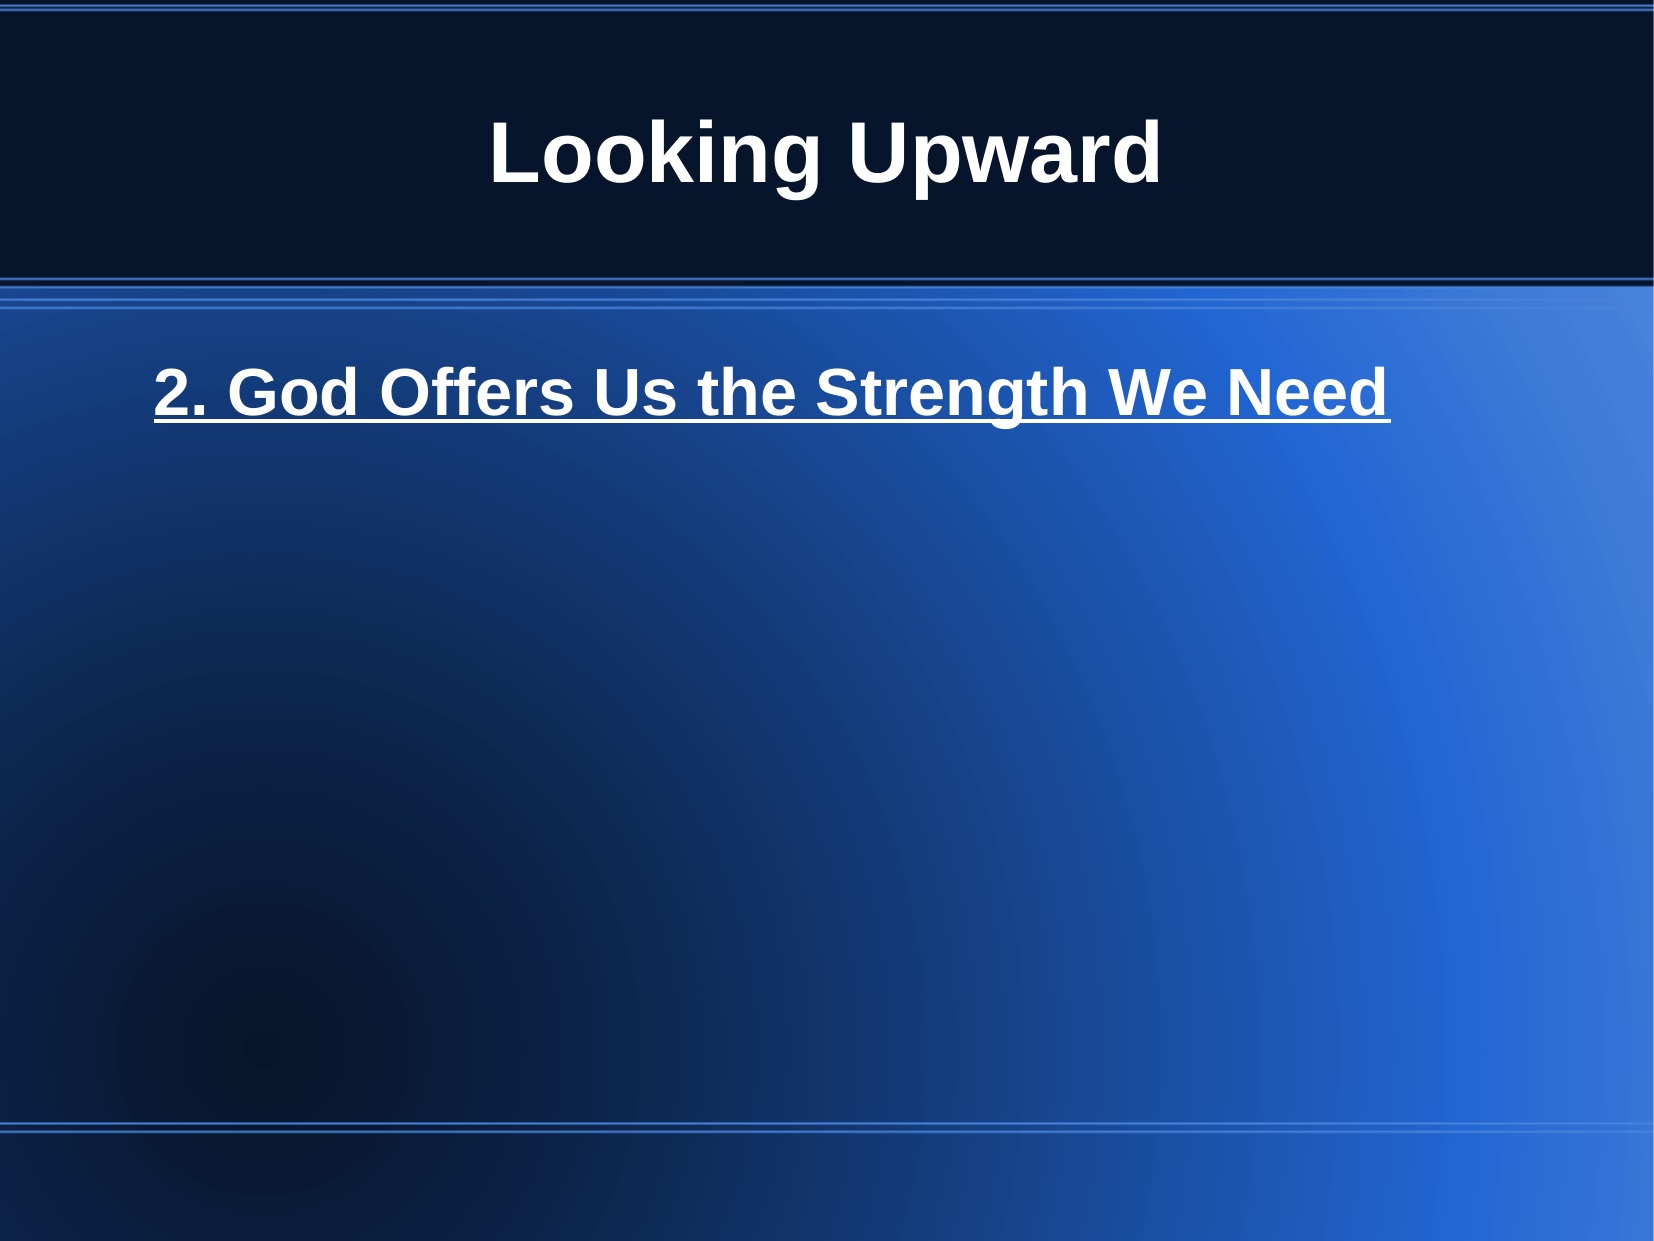

# Looking Upward
2. God Offers Us the Strength We Need